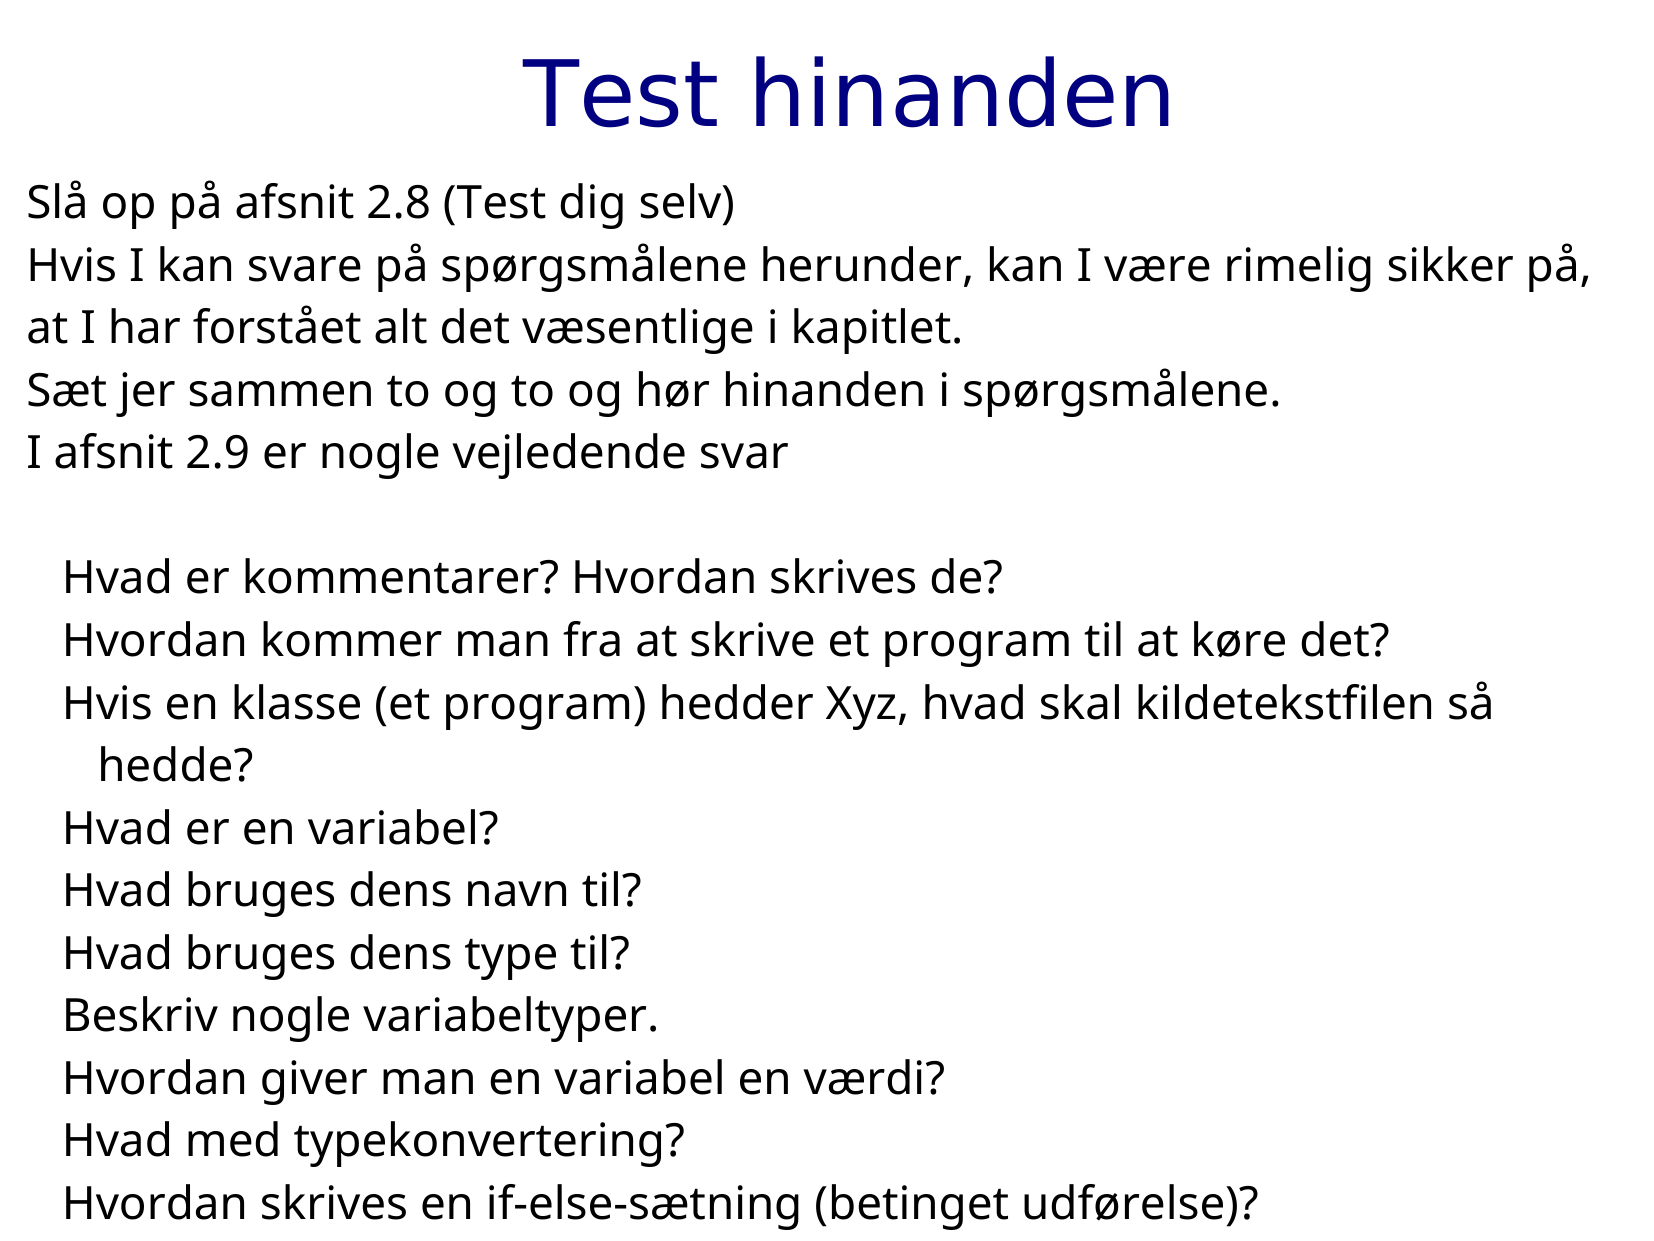

# Test hinanden
Slå op på afsnit 2.8 (Test dig selv)
Hvis I kan svare på spørgsmålene herunder, kan I være rimelig sikker på, at I har forstået alt det væsentlige i kapitlet.
Sæt jer sammen to og to og hør hinanden i spørgsmålene.
I afsnit 2.9 er nogle vejledende svar
Hvad er kommentarer? Hvordan skrives de?
Hvordan kommer man fra at skrive et program til at køre det?
Hvis en klasse (et program) hedder Xyz, hvad skal kildetekstfilen så hedde?
Hvad er en variabel?
Hvad bruges dens navn til?
Hvad bruges dens type til?
Beskriv nogle variabeltyper.
Hvordan giver man en variabel en værdi?
Hvad med typekonvertering?
Hvordan skrives en if-else-sætning (betinget udførelse)?
Hvad gør { og }?
Hvad er en løkke? Hvordan laver man en? Giv et eksempel.
Hvilke slags fejl findes der?